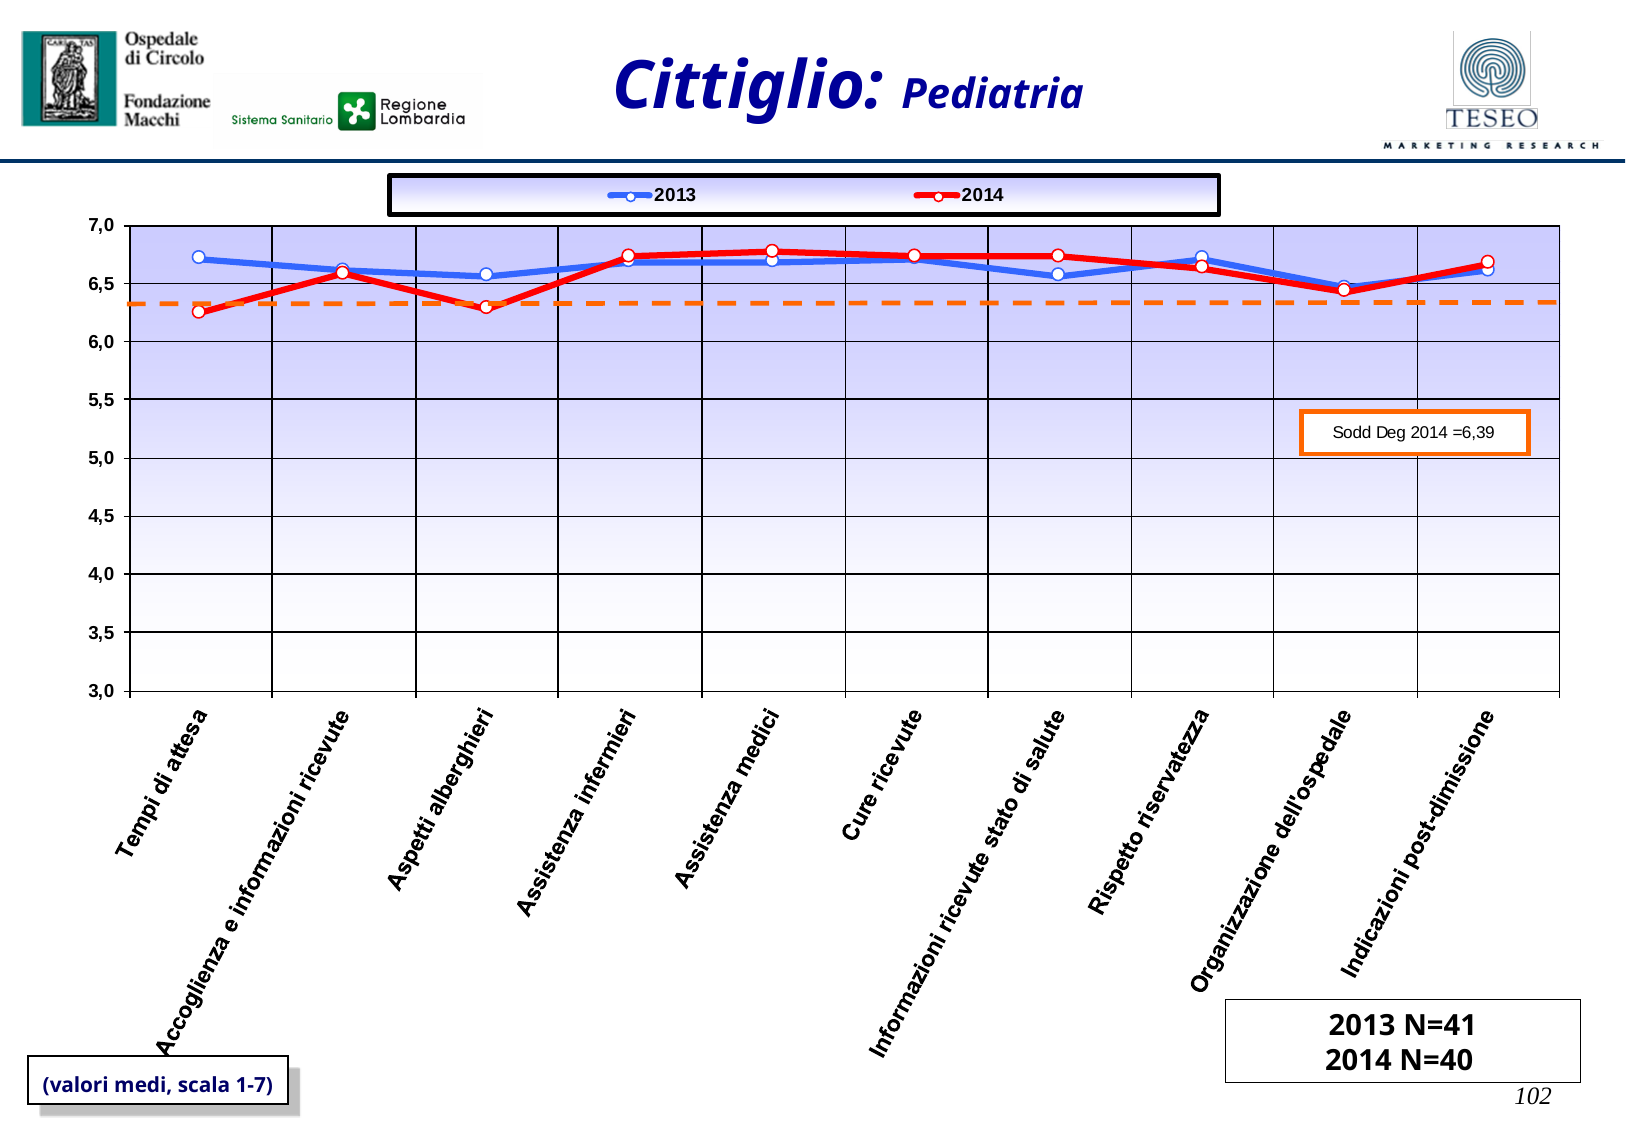

Cittiglio: Pediatria
2013 N=41
2014 N=40
(valori medi, scala 1-7)